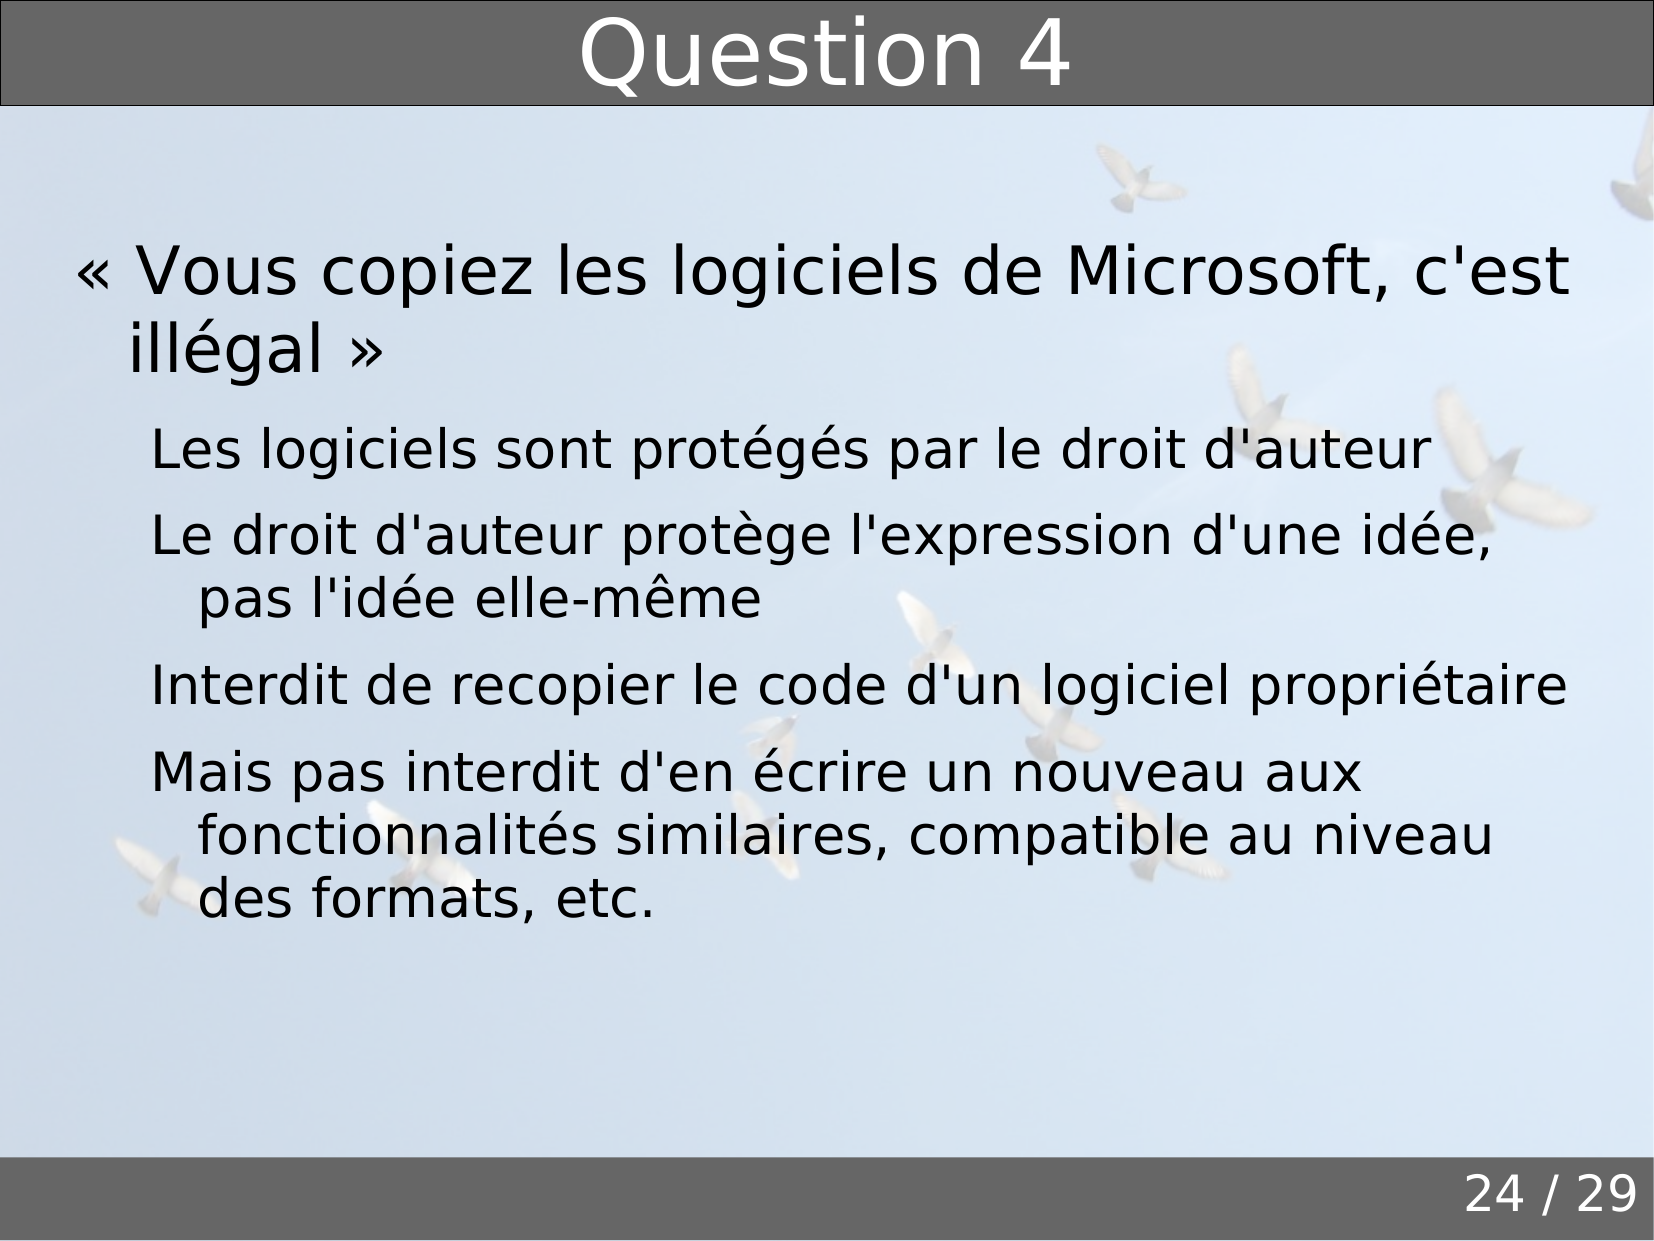

# Question 4
« Vous copiez les logiciels de Microsoft, c'est illégal »
Les logiciels sont protégés par le droit d'auteur
Le droit d'auteur protège l'expression d'une idée, pas l'idée elle-même
Interdit de recopier le code d'un logiciel propriétaire
Mais pas interdit d'en écrire un nouveau aux fonctionnalités similaires, compatible au niveau des formats, etc.